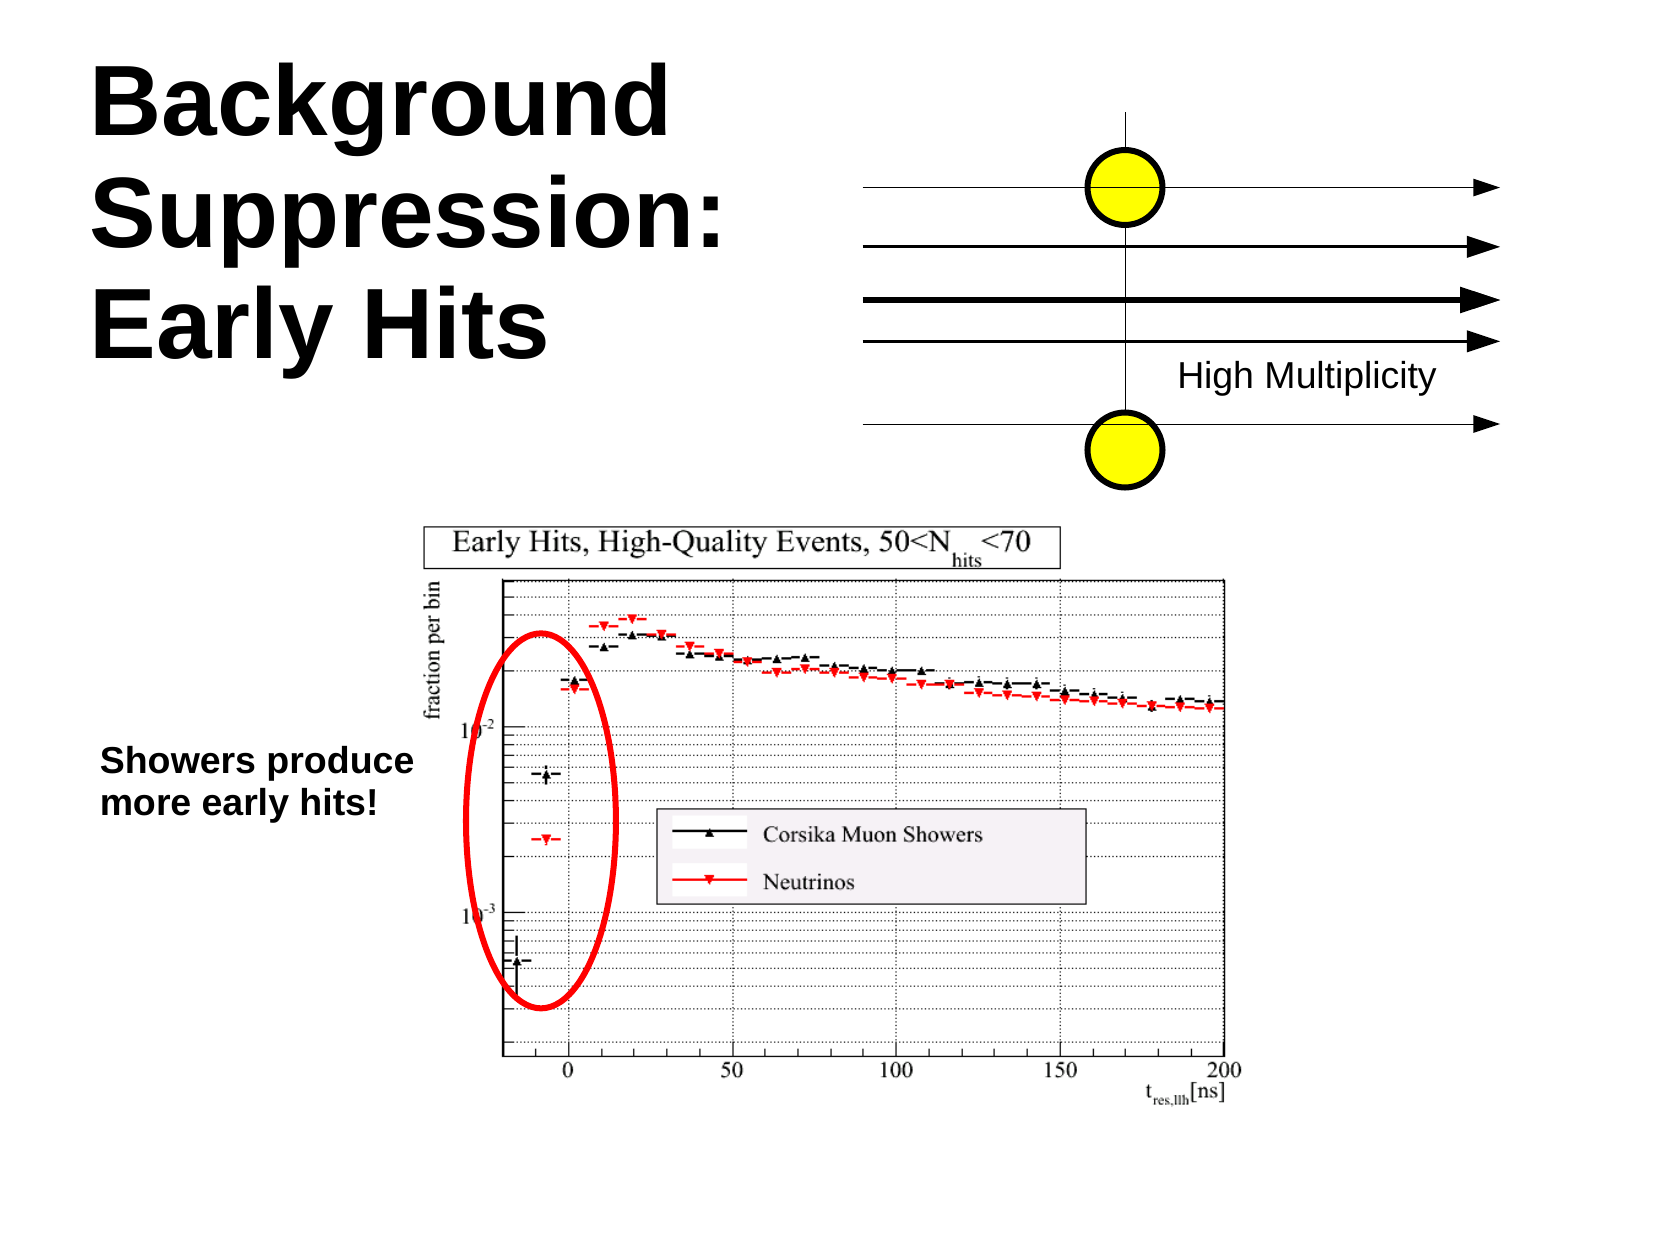

Background
Suppression:
Early Hits
High Multiplicity
Low Multiplicity
Showers produce
more early hits!